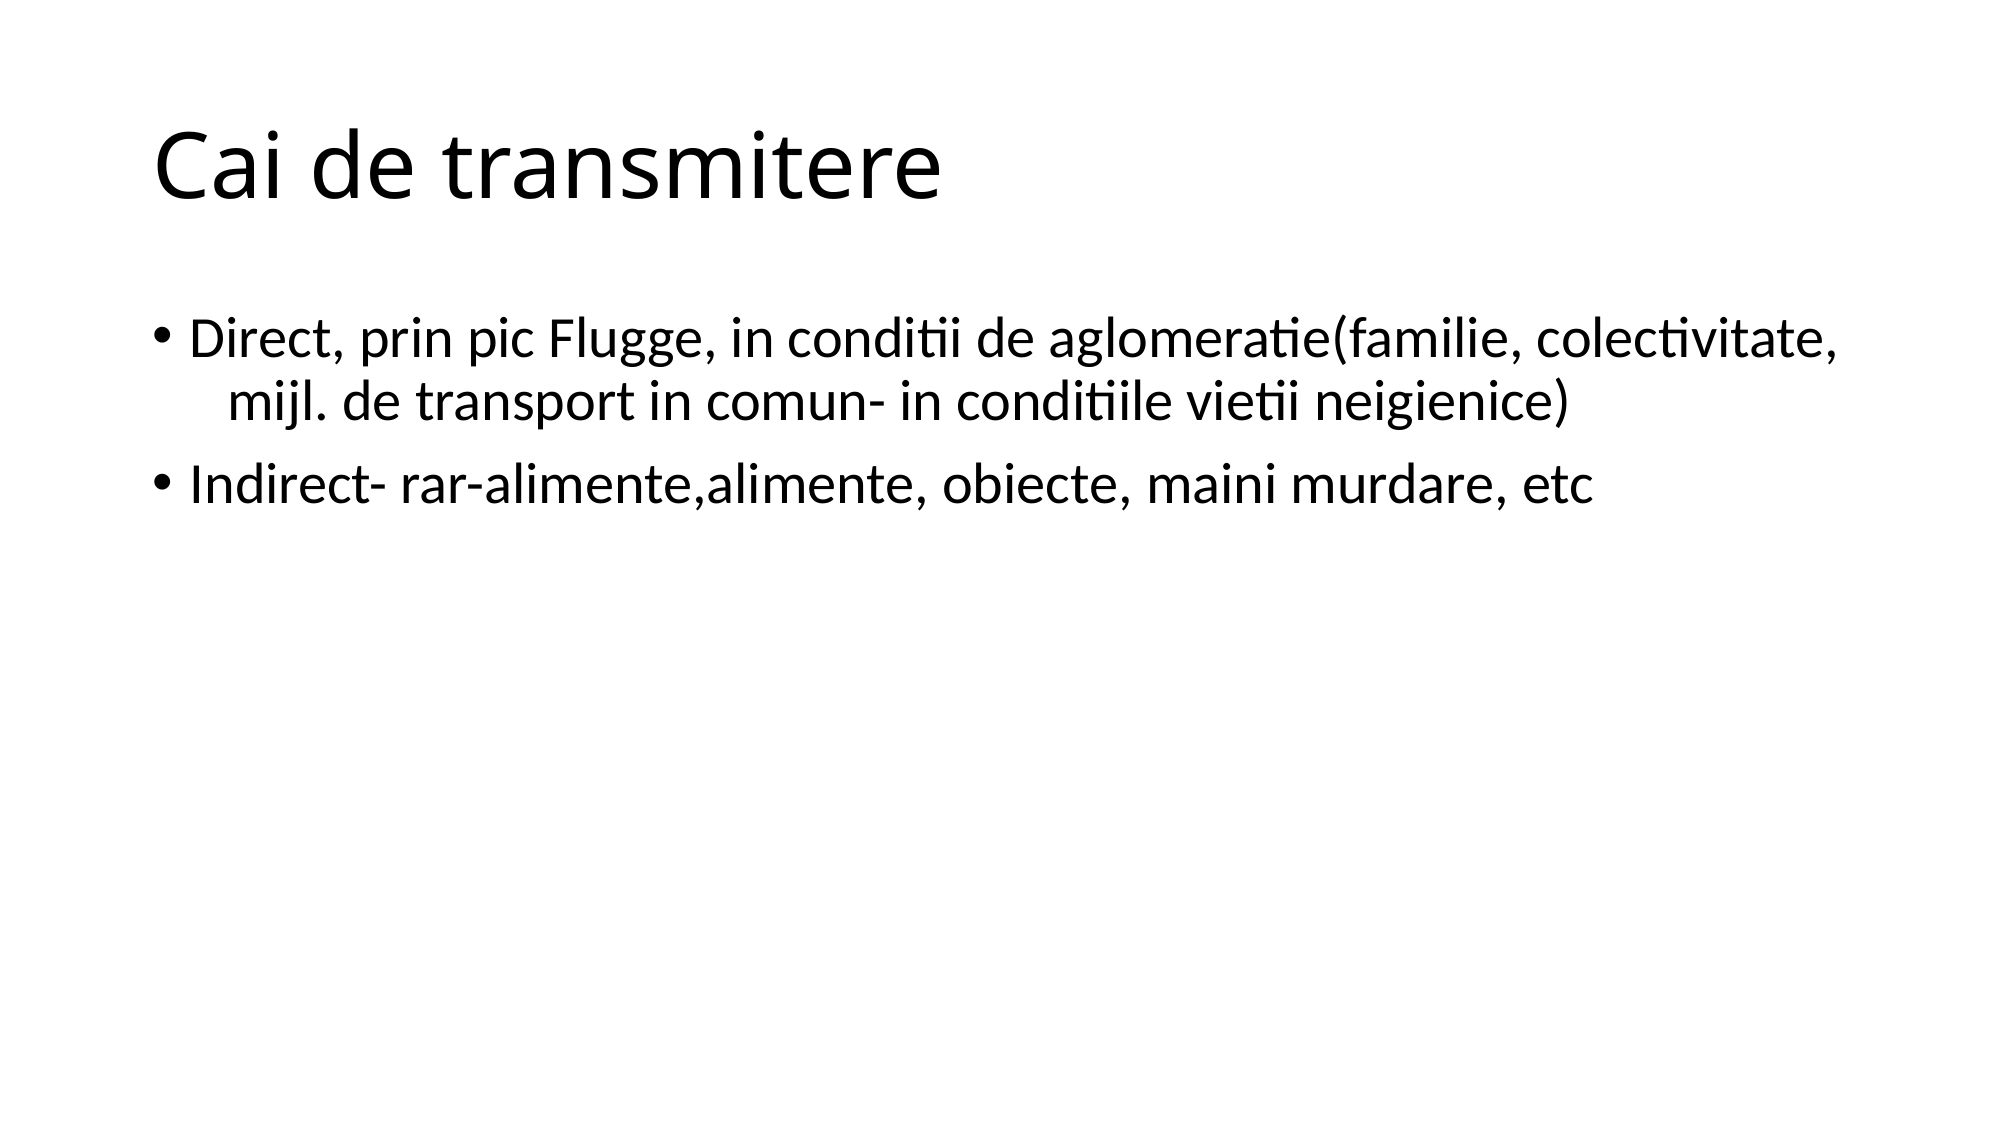

# Cai de transmitere
Direct, prin pic Flugge, in conditii de aglomeratie(familie, colectivitate, mijl. de transport in comun- in conditiile vietii neigienice)
Indirect- rar-alimente,alimente, obiecte, maini murdare, etc